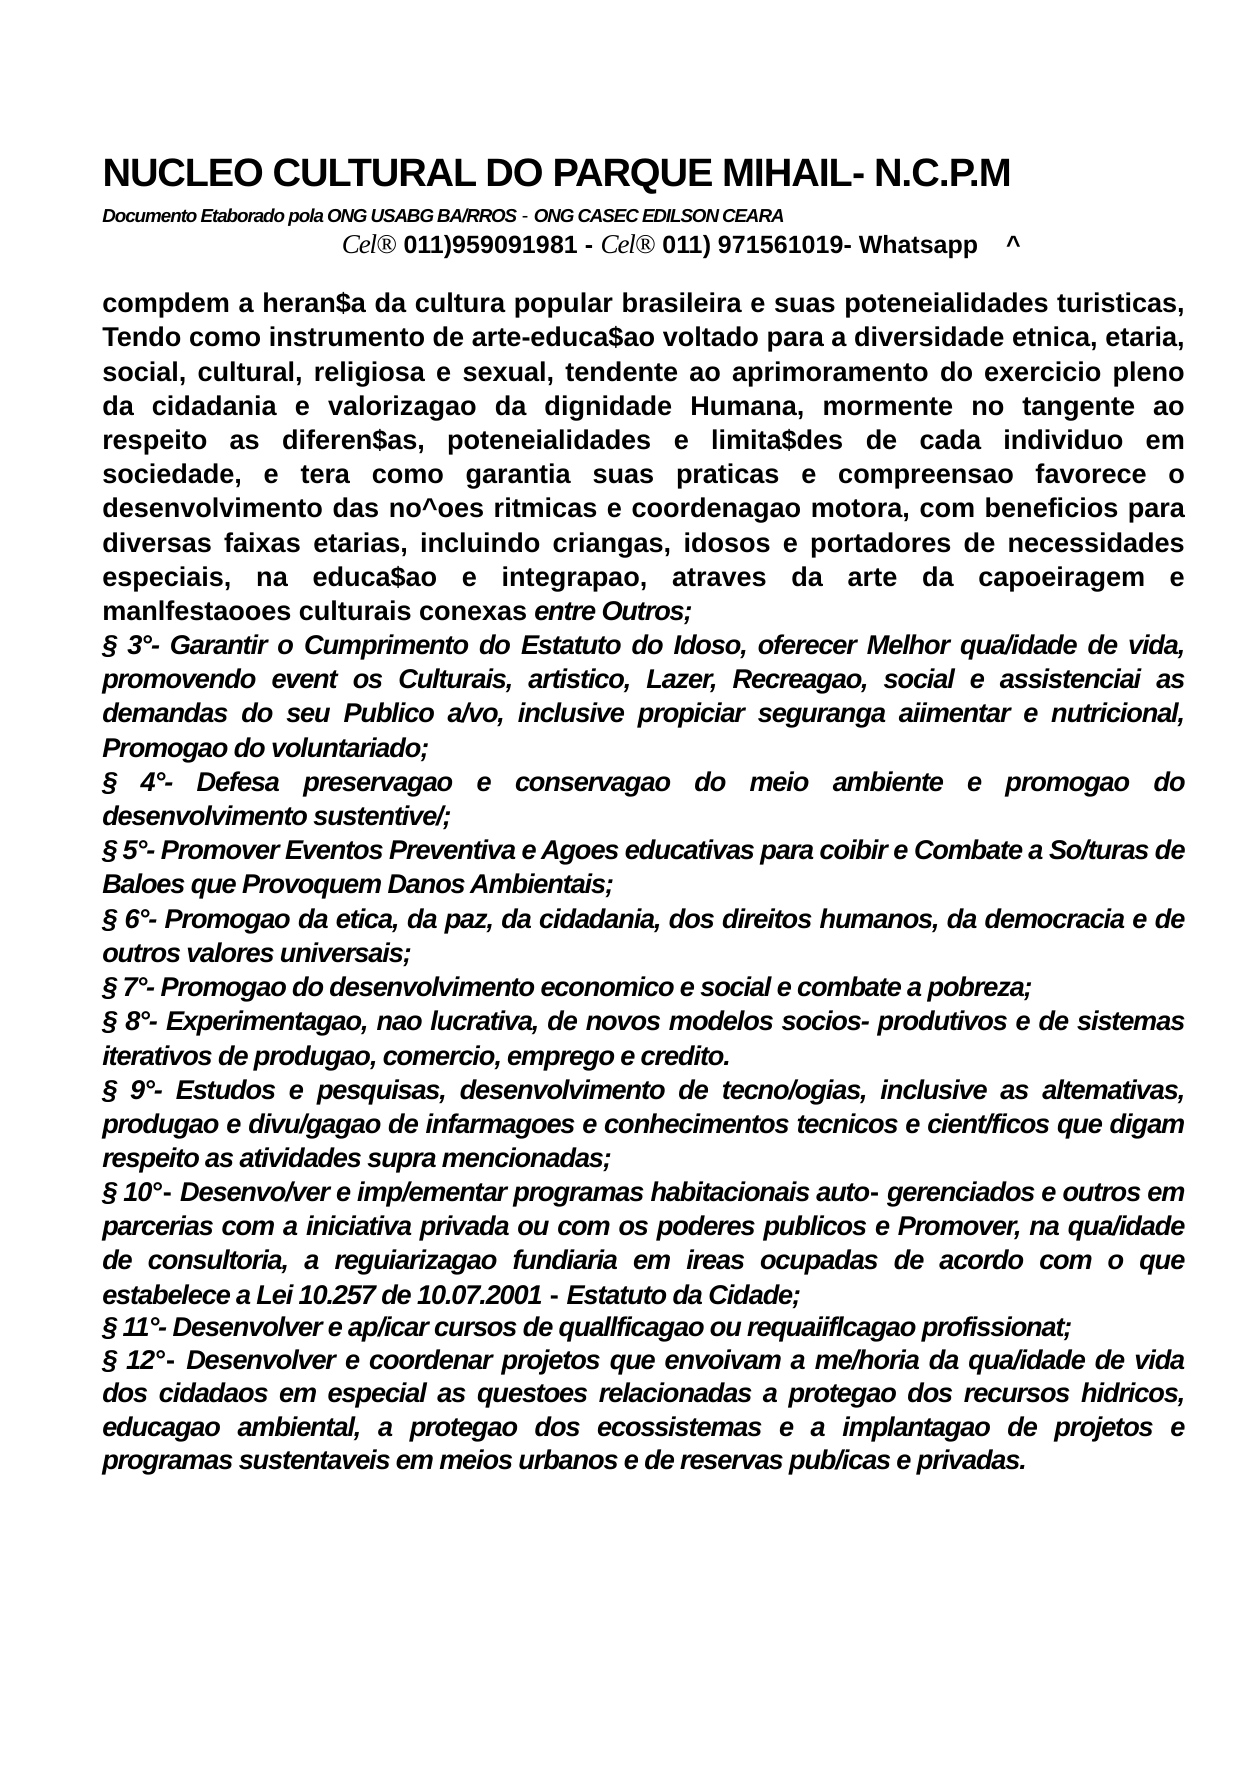

NUCLEO CULTURAL DO PARQUE MIHAIL- N.C.P.M
Documento Etaborado pola ONG USABG BA/RROS - ONG CASEC EDILSON CEARA
Cel® 011)959091981 - Cel® 011) 971561019- Whatsapp ^
compdem a heran$a da cultura popular brasileira e suas poteneialidades turisticas, Tendo como instrumento de arte-educa$ao voltado para a diversidade etnica, etaria, social, cultural, religiosa e sexual, tendente ao aprimoramento do exercicio pleno da cidadania e valorizagao da dignidade Humana, mormente no tangente ao respeito as diferen$as, poteneialidades e limita$des de cada individuo em sociedade, e tera como garantia suas praticas e compreensao favorece o desenvolvimento das no^oes ritmicas e coordenagao motora, com beneficios para diversas faixas etarias, incluindo criangas, idosos e portadores de necessidades especiais, na educa$ao e integrapao, atraves da arte da capoeiragem e manlfestaooes culturais conexas entre Outros;
§ 3°- Garantir o Cumprimento do Estatuto do Idoso, oferecer Melhor qua/idade de vida, promovendo event os Culturais, artistico, Lazer, Recreagao, social e assistenciai as demandas do seu Publico a/vo, inclusive propiciar seguranga aiimentar e nutricional, Promogao do voluntariado;
§ 4°- Defesa preservagao e conservagao do meio ambiente e promogao do desenvolvimento sustentive/;
§ 5°- Promover Eventos Preventiva e Agoes educativas para coibir e Combate a So/turas de Baloes que Provoquem Danos Ambientais;
§ 6°- Promogao da etica, da paz, da cidadania, dos direitos humanos, da democracia e de outros valores universais;
§ 7°- Promogao do desenvolvimento economico e social e combate a pobreza;
§ 8°- Experimentagao, nao lucrativa, de novos modelos socios- produtivos e de sistemas iterativos de produgao, comercio, emprego e credito.
§ 9°- Estudos e pesquisas, desenvolvimento de tecno/ogias, inclusive as altemativas, produgao e divu/gagao de infarmagoes e conhecimentos tecnicos e cient/ficos que digam respeito as atividades supra mencionadas;
§ 10°- Desenvo/ver e imp/ementar programas habitacionais auto- gerenciados e outros em parcerias com a iniciativa privada ou com os poderes publicos e Promover, na qua/idade de consultoria, a reguiarizagao fundiaria em ireas ocupadas de acordo com o que estabelece a Lei 10.257 de 10.07.2001 - Estatuto da Cidade;
§ 11°- Desenvolver e ap/icar cursos de quallficagao ou requaiiflcagao profissionat;
§ 12°- Desenvolver e coordenar projetos que envoivam a me/horia da qua/idade de vida dos cidadaos em especial as questoes relacionadas a protegao dos recursos hidricos, educagao ambiental, a protegao dos ecossistemas e a implantagao de projetos e programas sustentaveis em meios urbanos e de reservas pub/icas e privadas.